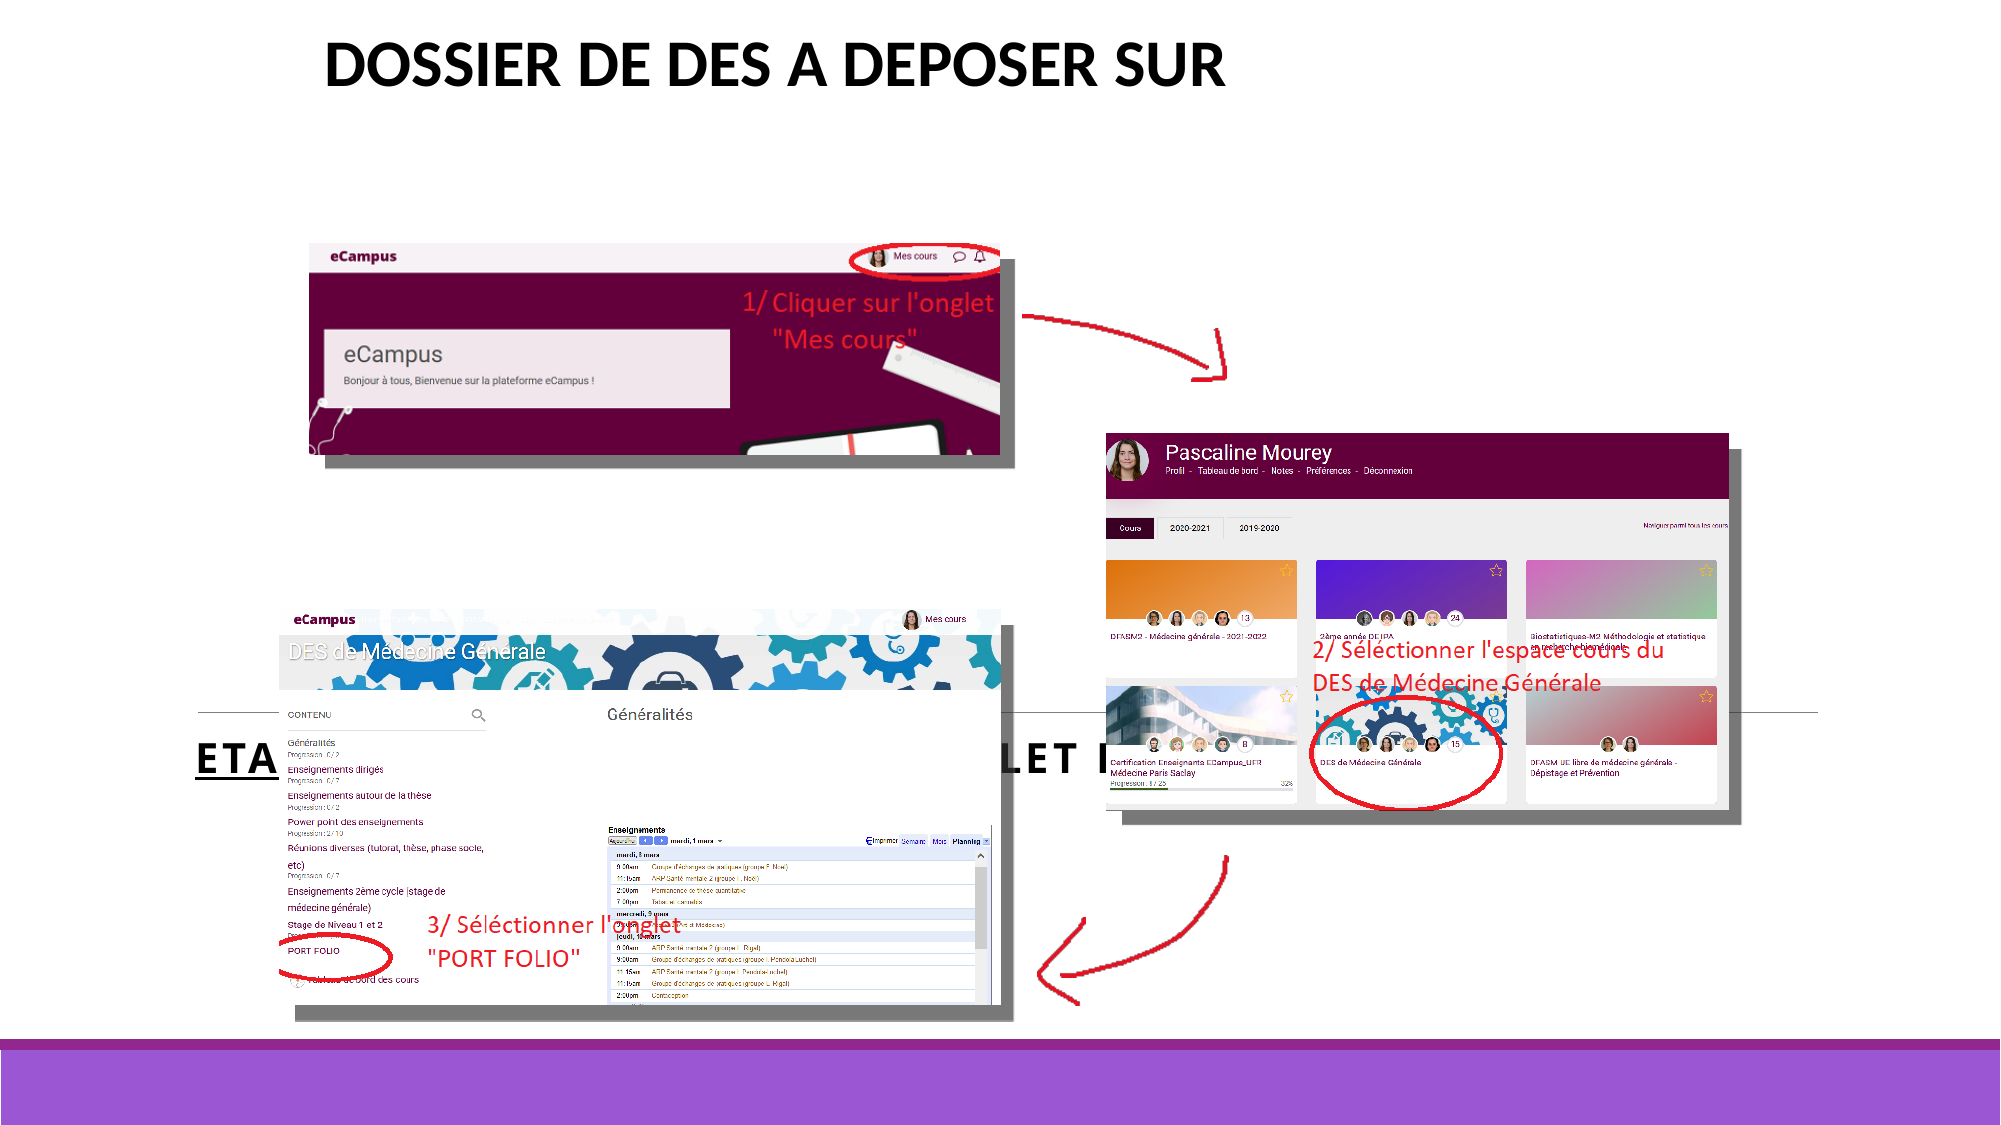

LE DOSSIER DE DES A DEPOSER SUR
#
Etape 1 : Se connecter à l’onglet Portfolio d’Ecampus